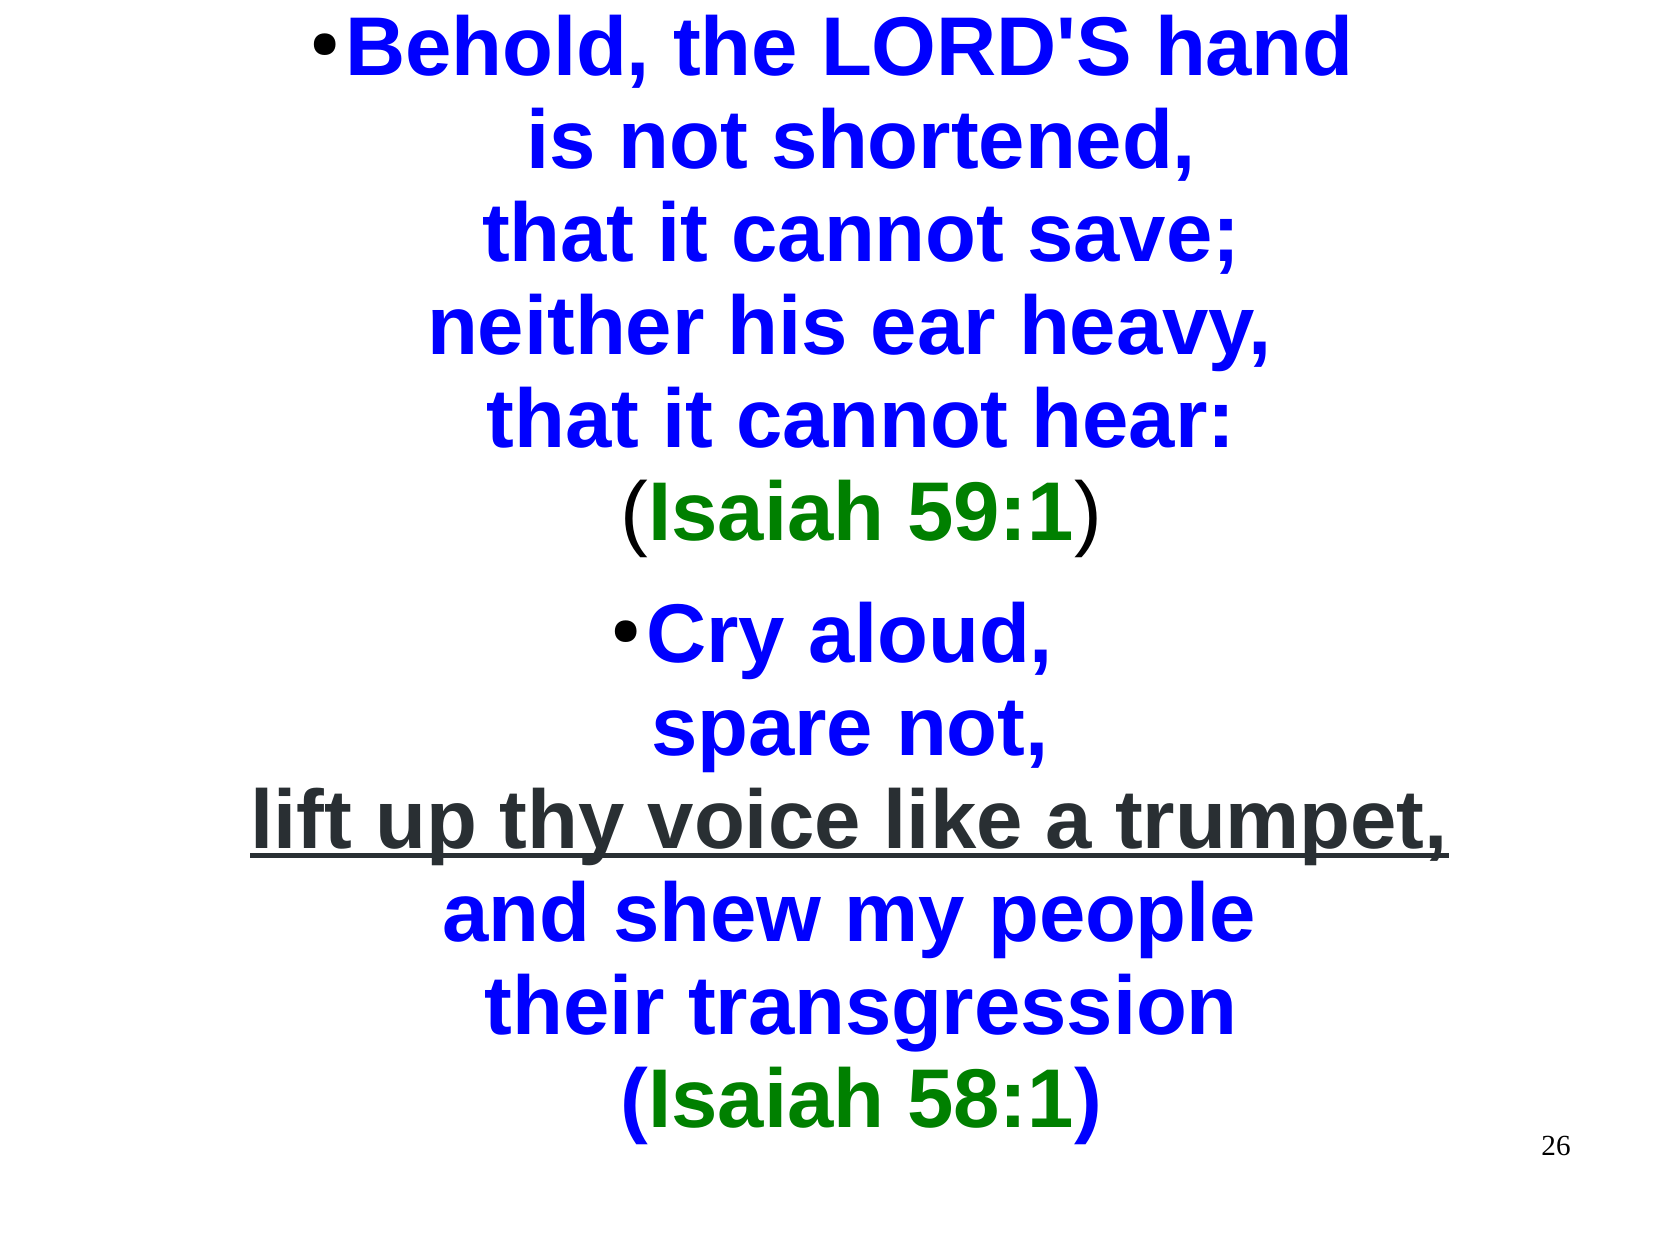

# Behold, the LORD'S hand is not shortened, that it cannot save; neither his ear heavy, that it cannot hear: (Isaiah 59:1)
Cry aloud,
spare not,
lift up thy voice like a trumpet,
and shew my people
their transgression
(Isaiah 58:1)
26